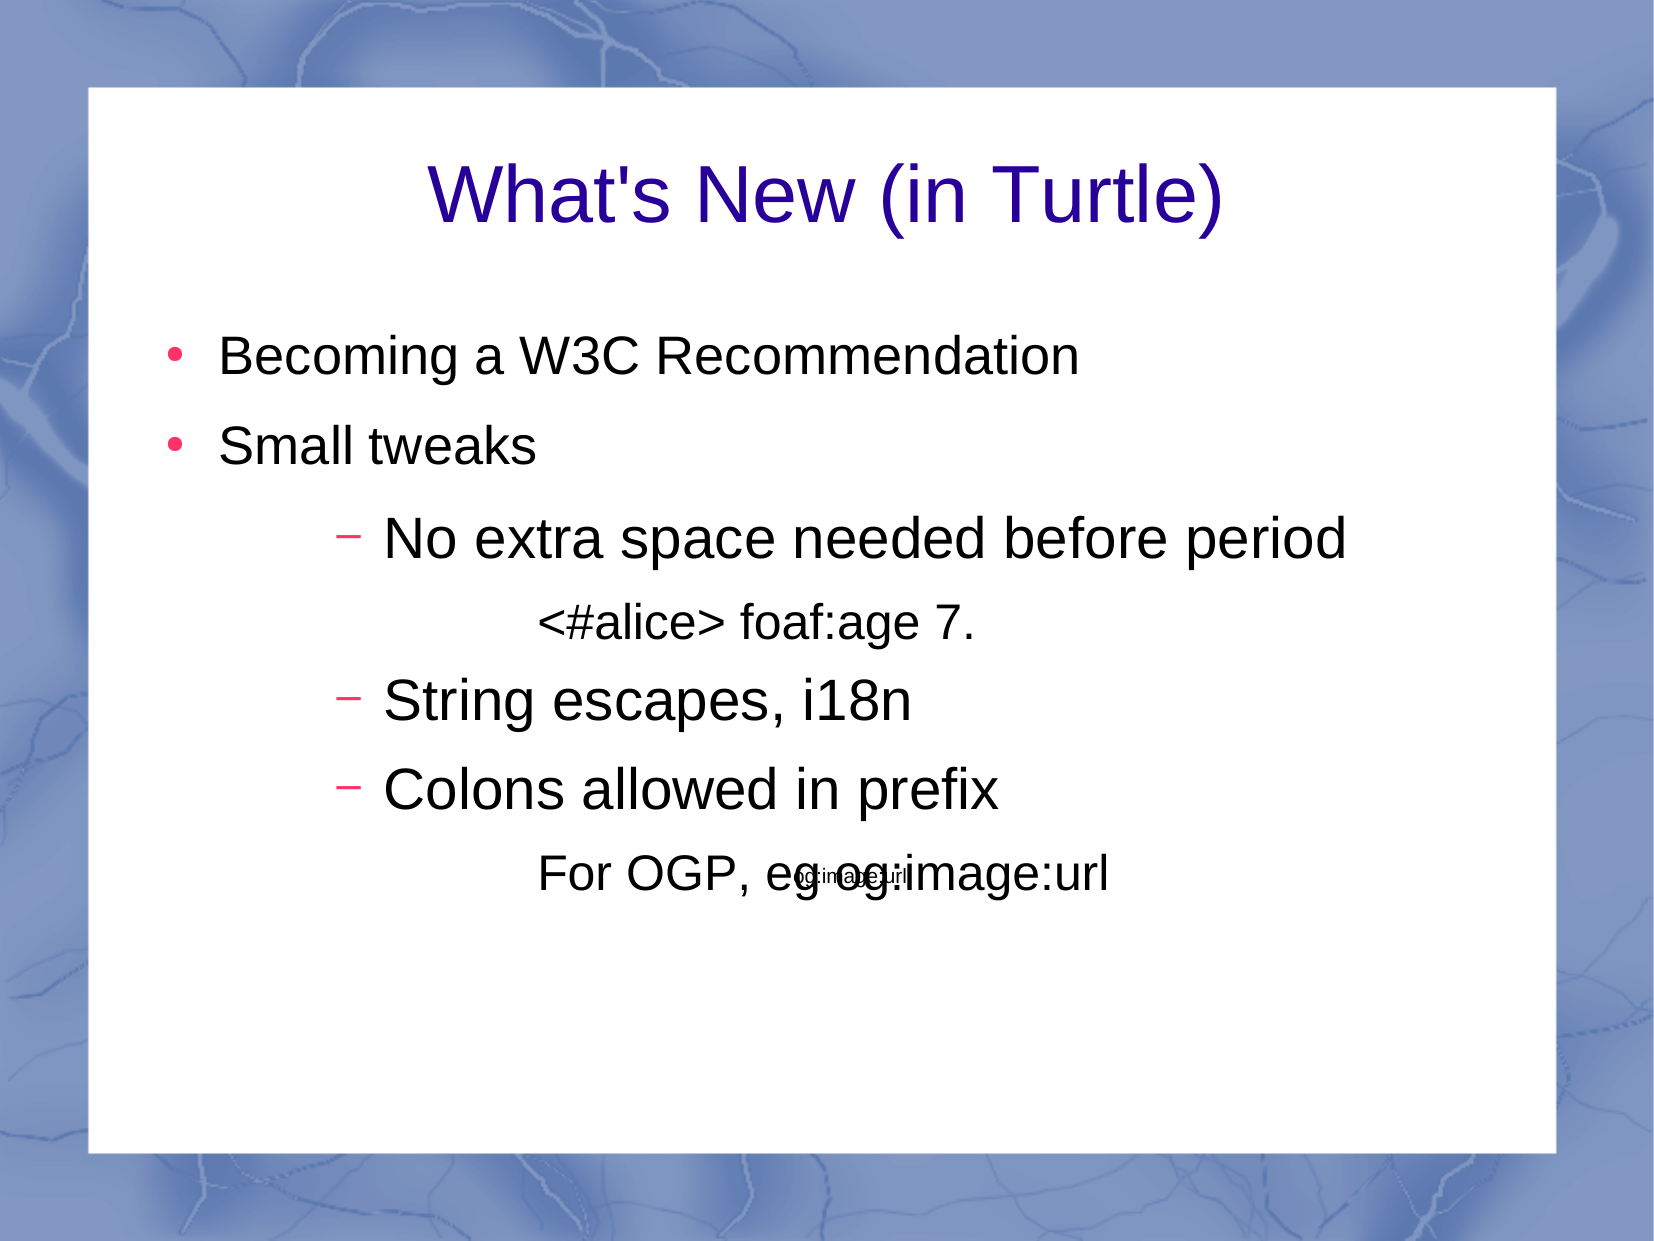

# What's New (in Turtle)
Becoming a W3C Recommendation
Small tweaks
No extra space needed before period
<#alice> foaf:age 7.
String escapes, i18n
Colons allowed in prefix
For OGP, eg og:image:url
og:image:url